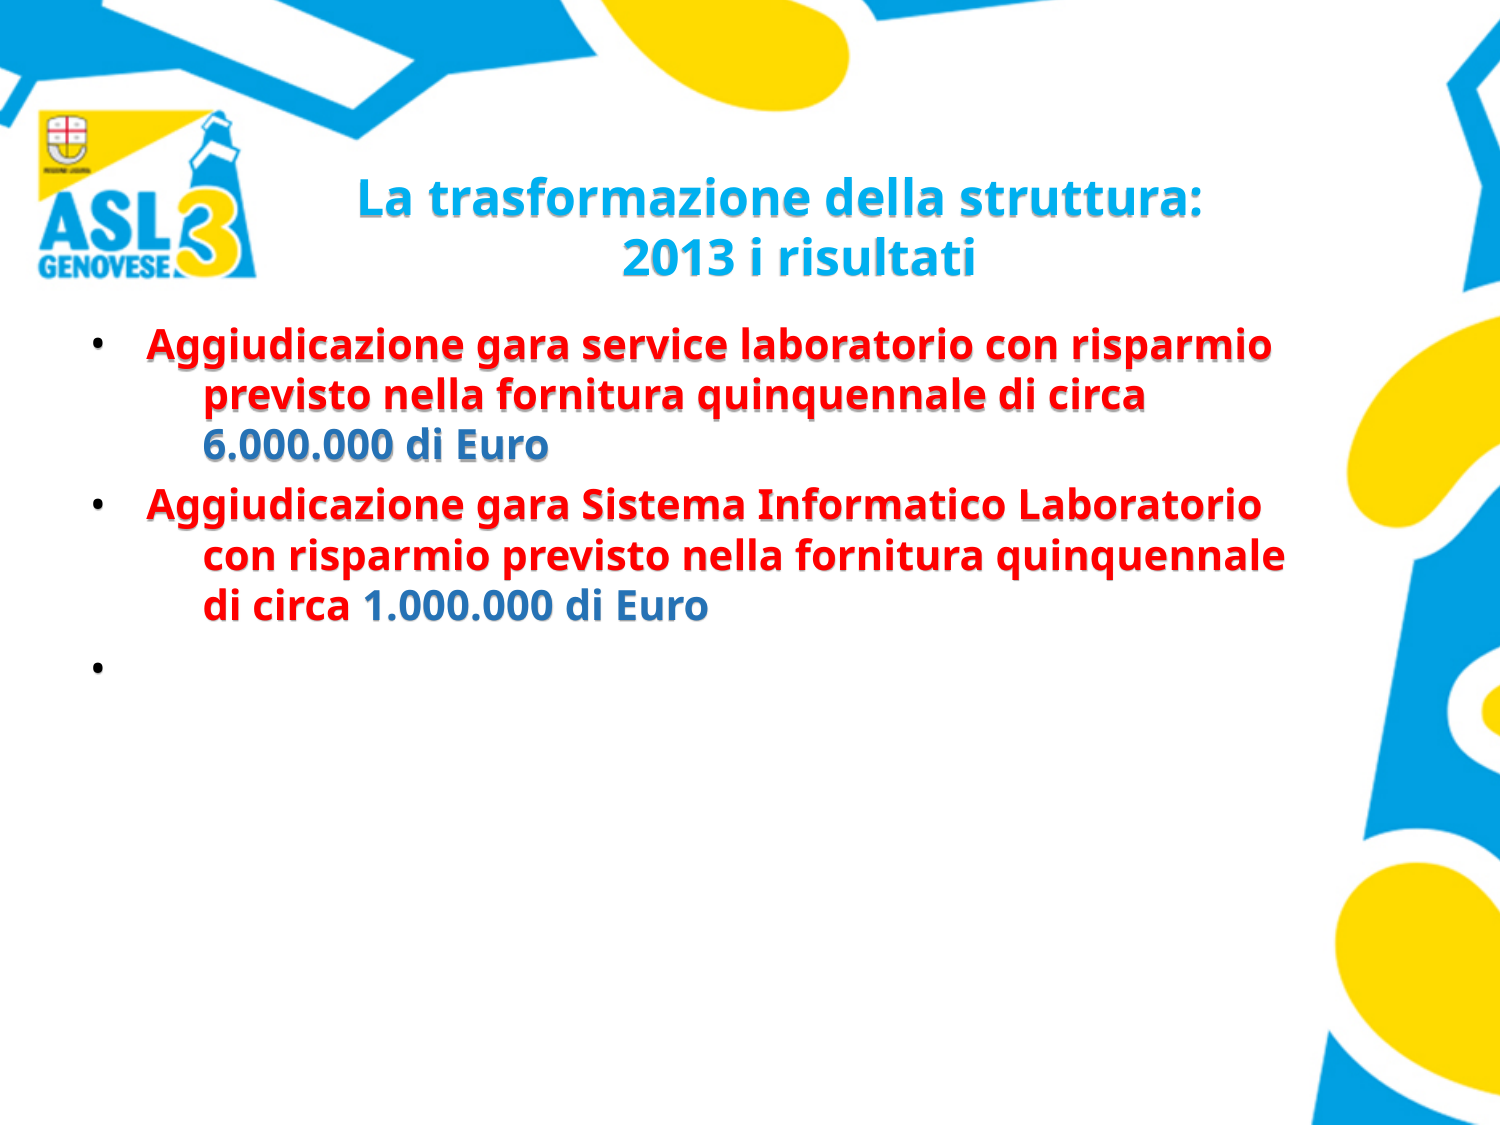

# La trasformazione della struttura: 2013 i risultati
Aggiudicazione gara service laboratorio con risparmio previsto nella fornitura quinquennale di circa 6.000.000 di Euro
Aggiudicazione gara Sistema Informatico Laboratorio con risparmio previsto nella fornitura quinquennale di circa 1.000.000 di Euro